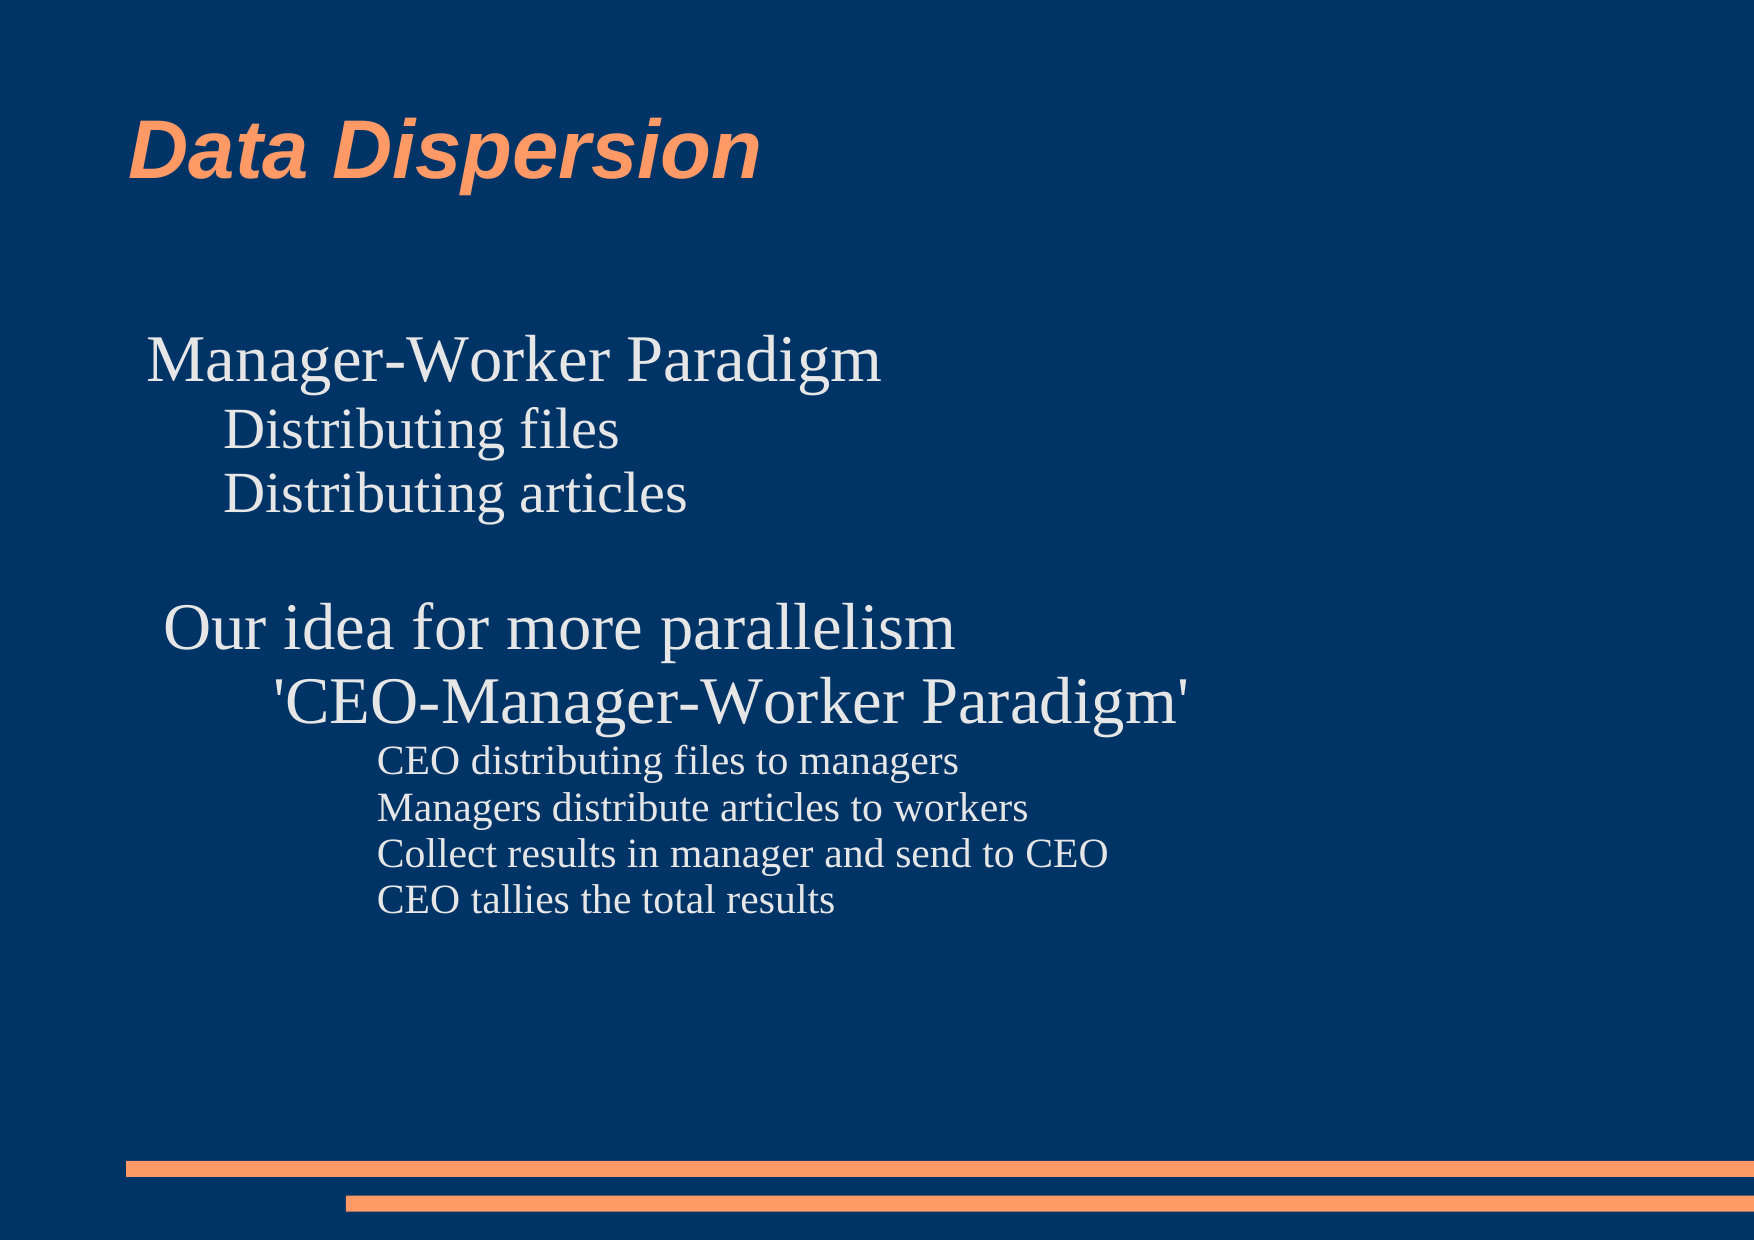

# Data Dispersion
Manager-Worker Paradigm
Distributing files
Distributing articles
 Our idea for more parallelism
	'CEO-Manager-Worker Paradigm'
CEO distributing files to managers
Managers distribute articles to workers
Collect results in manager and send to CEO
CEO tallies the total results